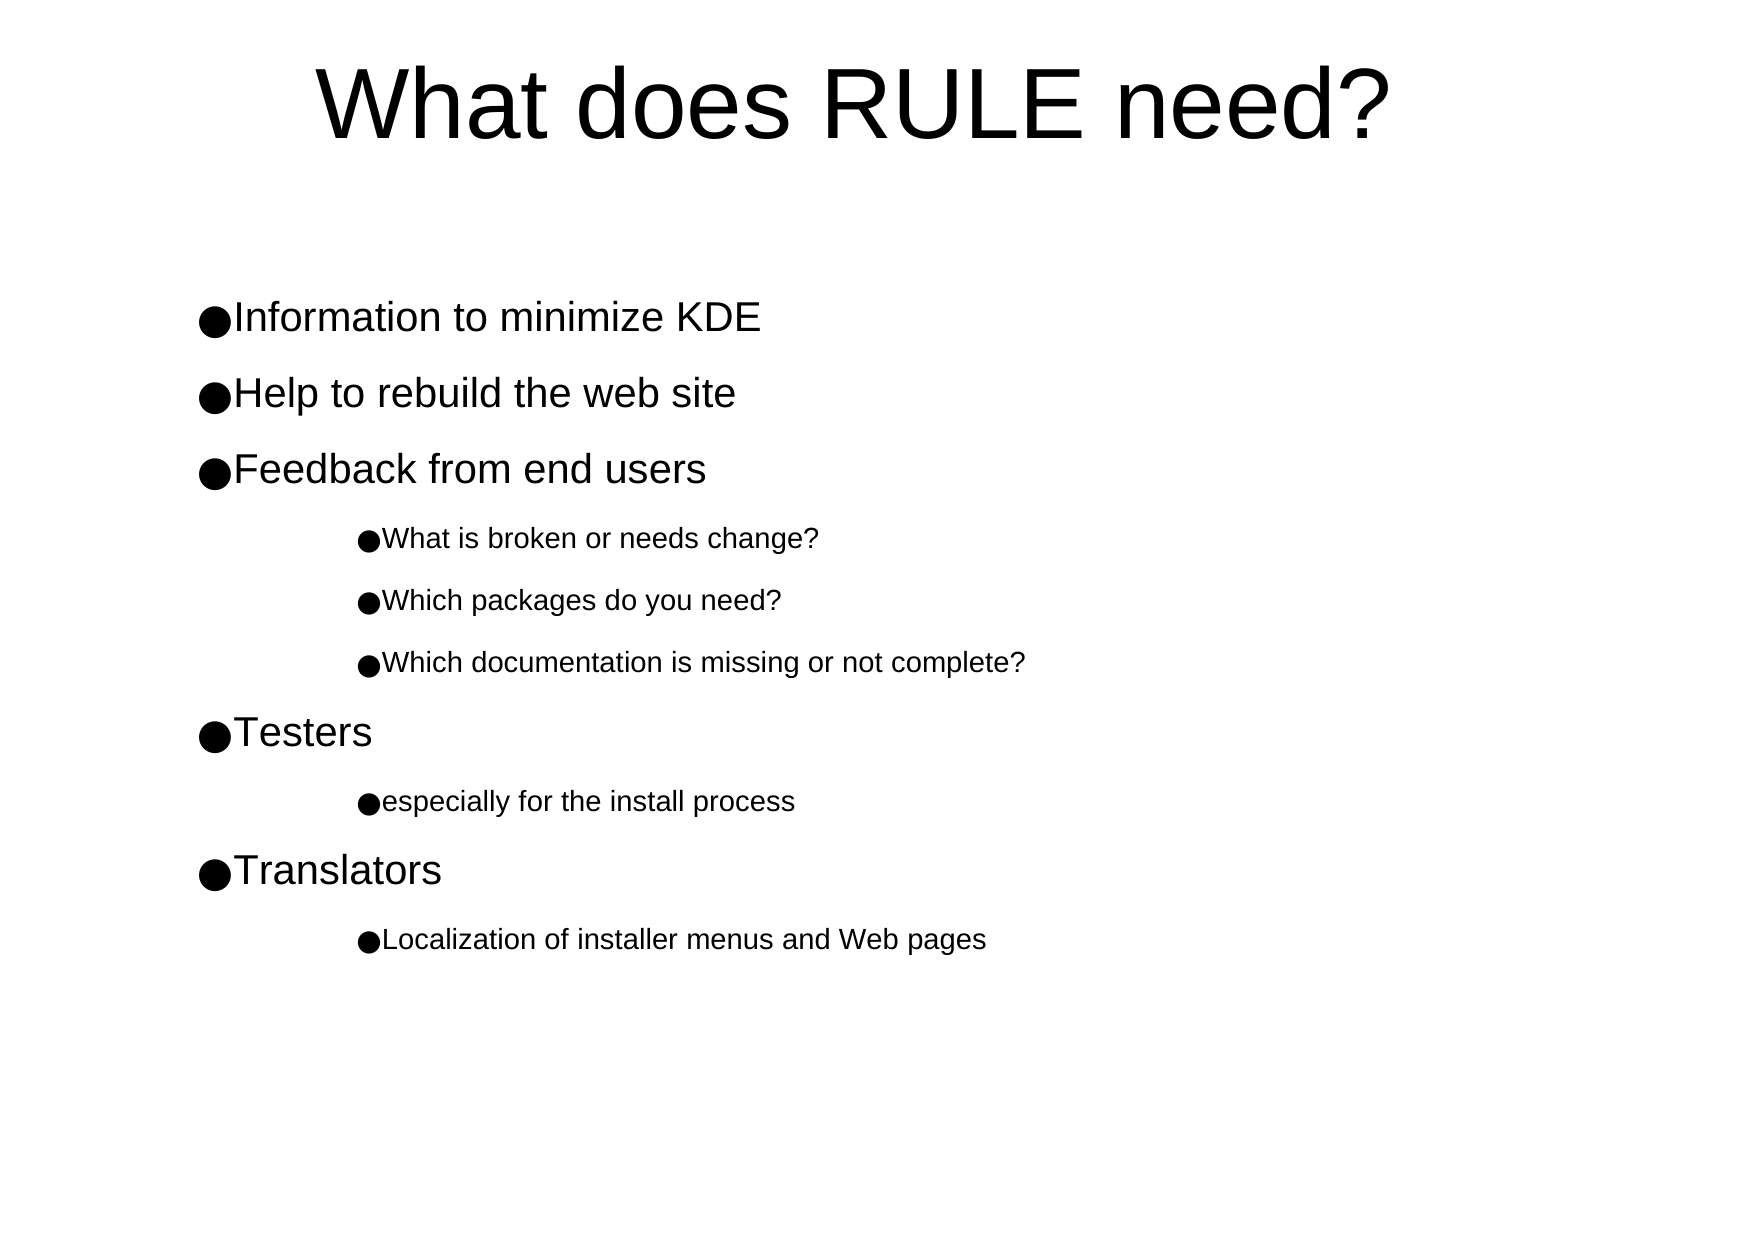

What does RULE need?
Information to minimize KDE
Help to rebuild the web site
Feedback from end users
What is broken or needs change?
Which packages do you need?
Which documentation is missing or not complete?
Testers
especially for the install process
Translators
Localization of installer menus and Web pages